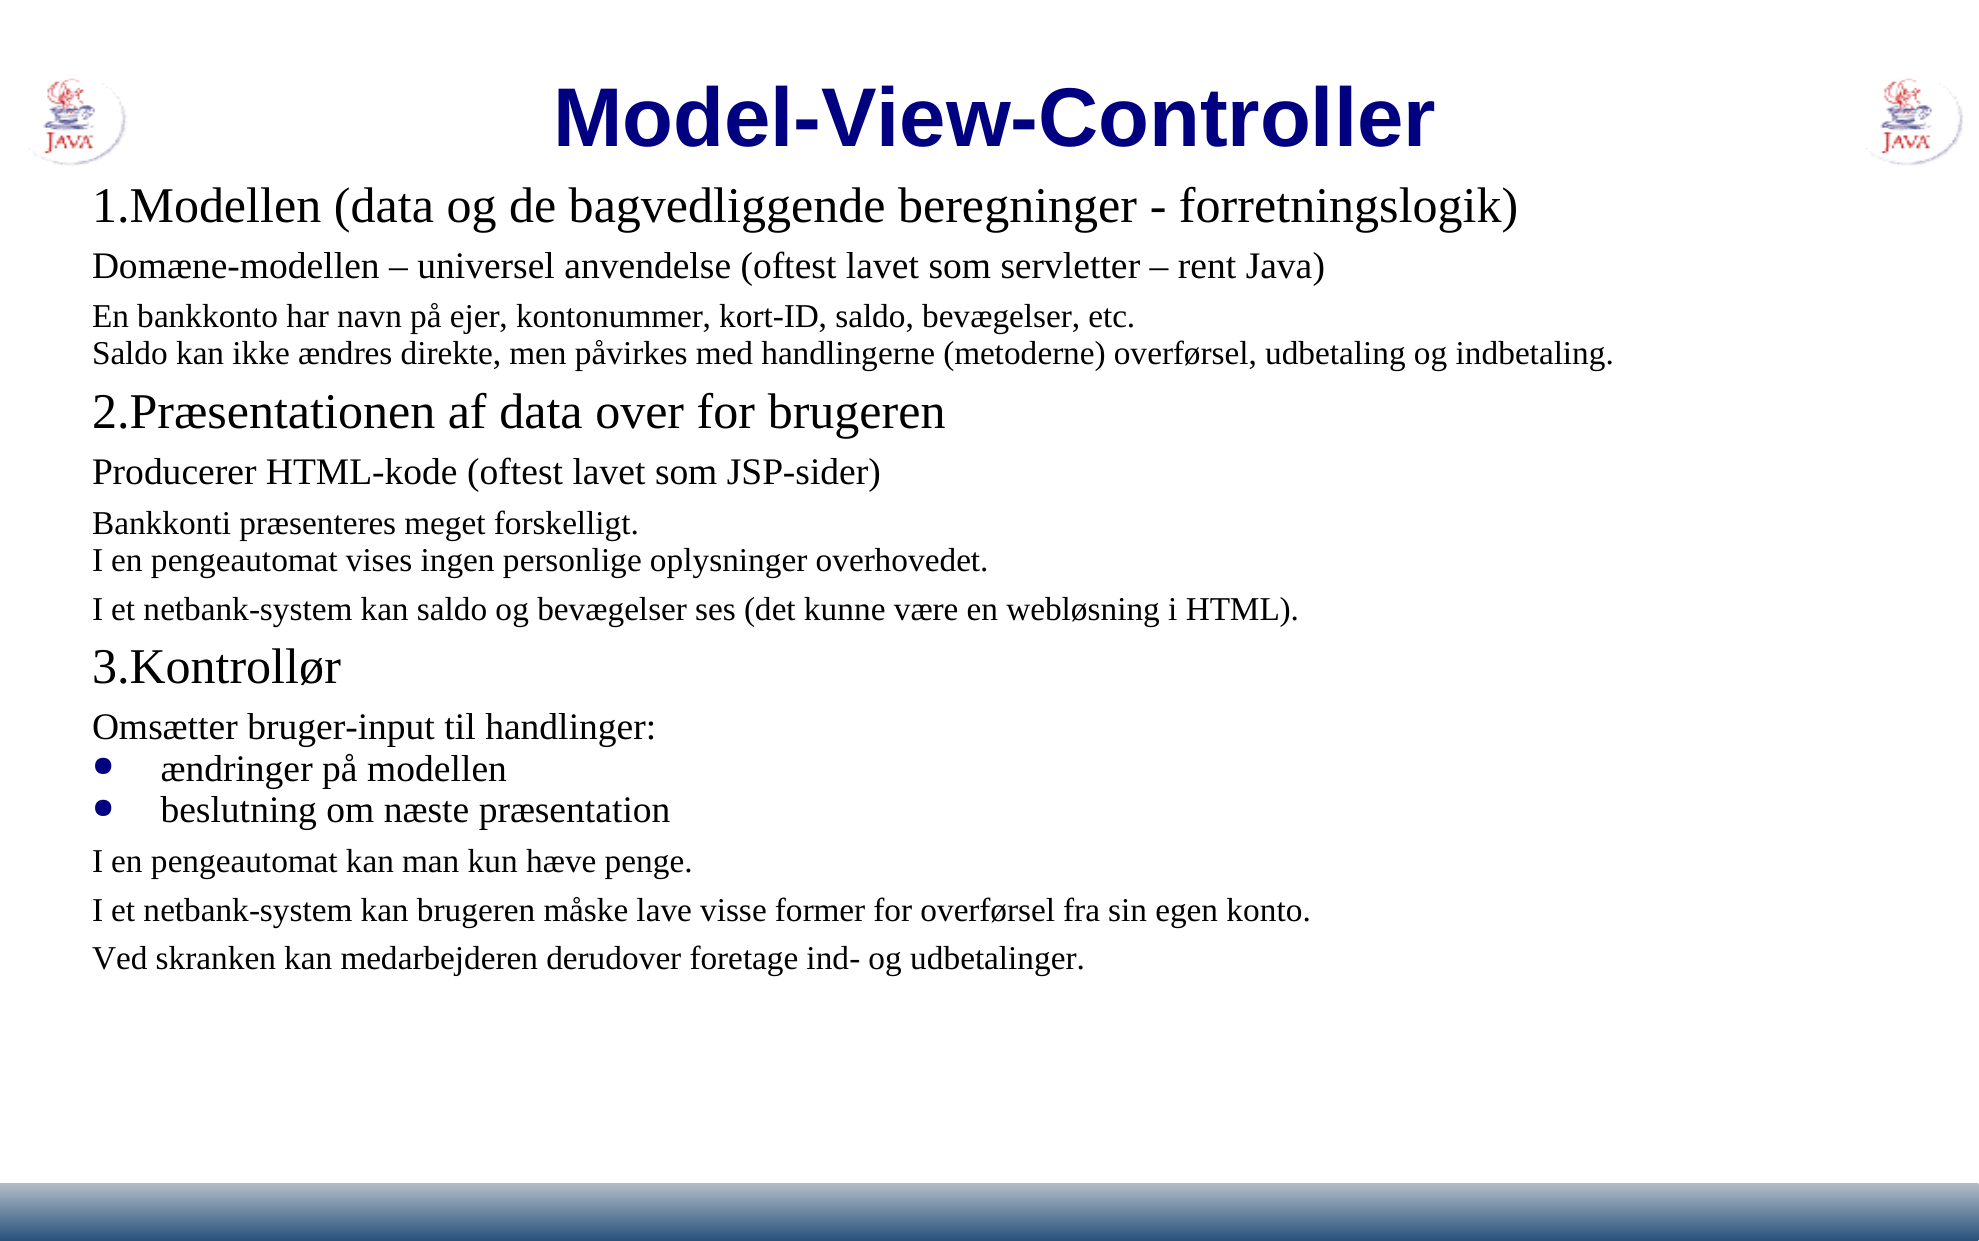

# Model-View-Controller
1.Modellen (data og de bagvedliggende beregninger - forretningslogik)
Domæne-modellen – universel anvendelse (oftest lavet som servletter – rent Java)
En bankkonto har navn på ejer, kontonummer, kort-ID, saldo, bevægelser, etc.
Saldo kan ikke ændres direkte, men påvirkes med handlingerne (metoderne) overførsel, udbetaling og indbetaling.
2.Præsentationen af data over for brugeren
Producerer HTML-kode (oftest lavet som JSP-sider)
Bankkonti præsenteres meget forskelligt.
I en pengeautomat vises ingen personlige oplysninger overhovedet.
I et netbank-system kan saldo og bevægelser ses (det kunne være en webløsning i HTML).
3.Kontrollør
Omsætter bruger-input til handlinger:
 ændringer på modellen
 beslutning om næste præsentation
I en pengeautomat kan man kun hæve penge.
I et netbank-system kan brugeren måske lave visse former for overførsel fra sin egen konto.
Ved skranken kan medarbejderen derudover foretage ind- og udbetalinger.